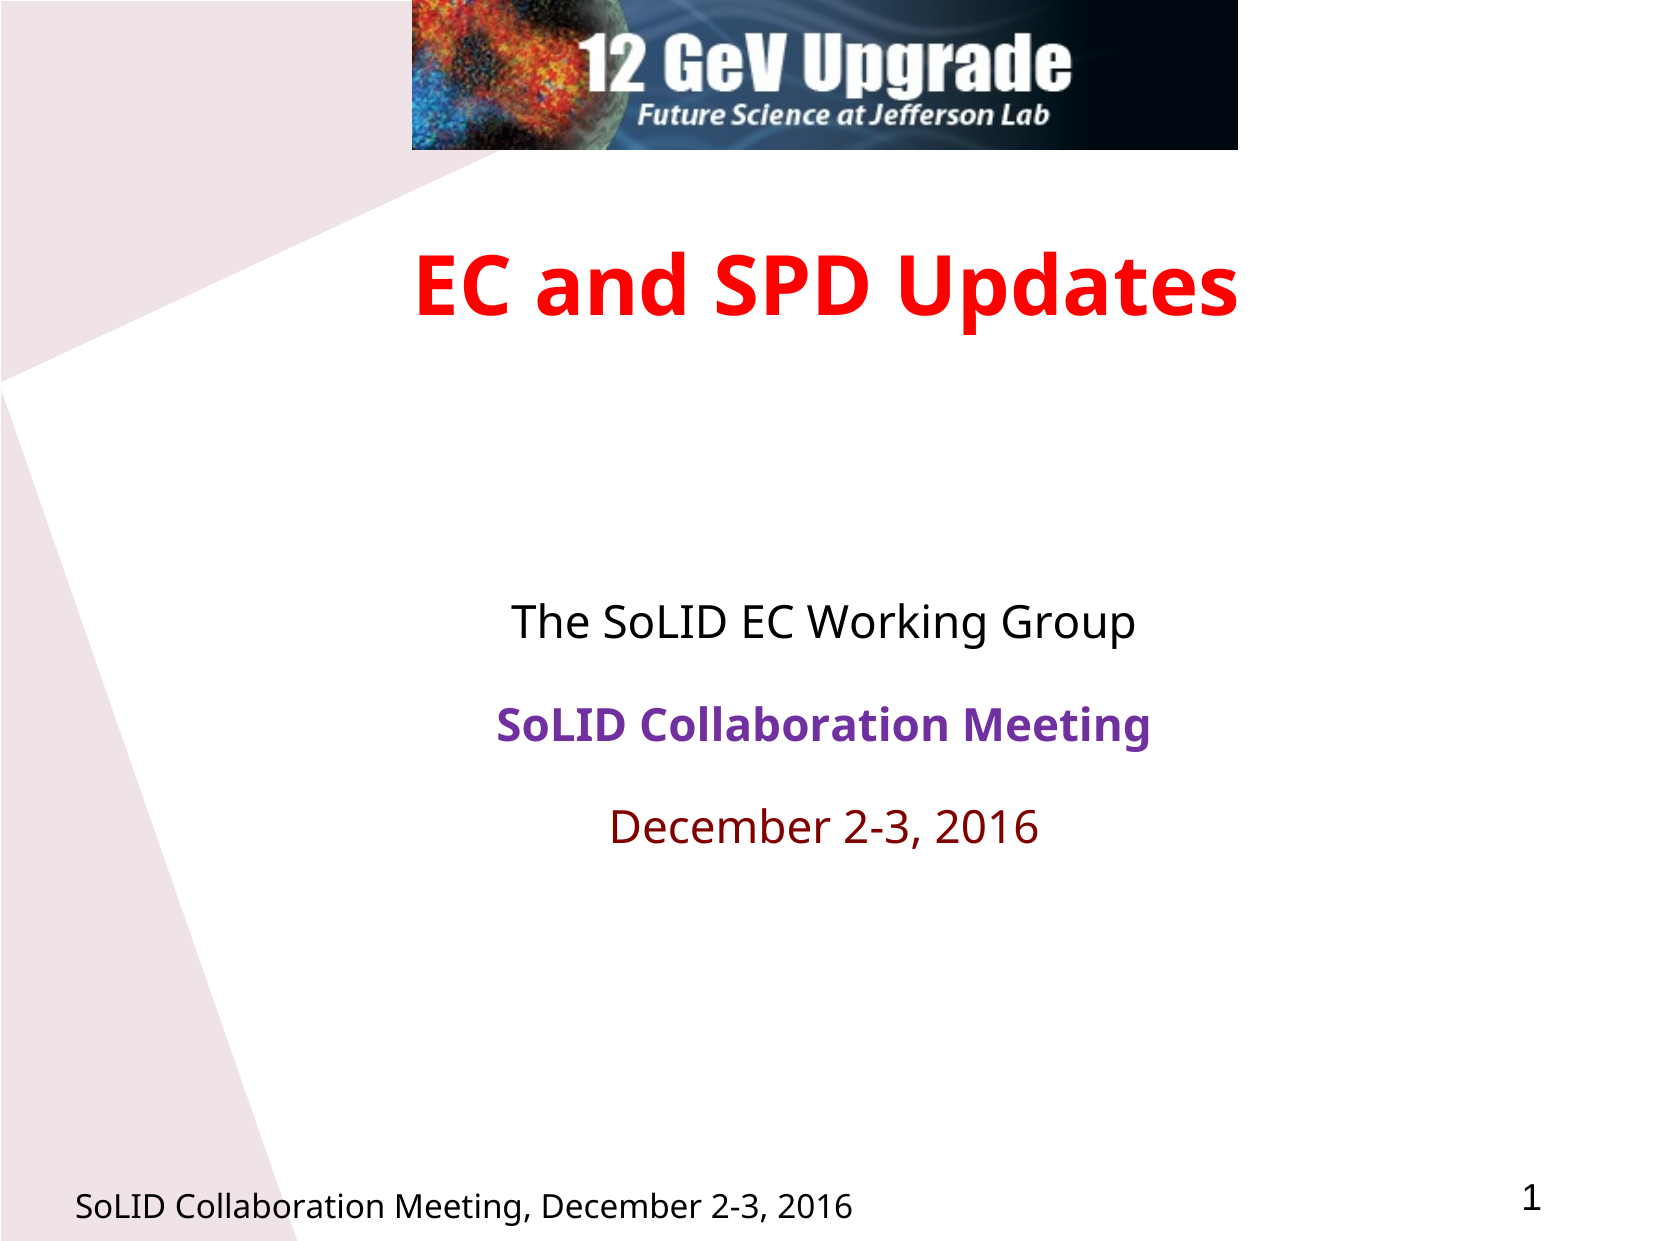

# EC and SPD Updates
The SoLID EC Working Group
SoLID Collaboration Meeting
December 2-3, 2016
1